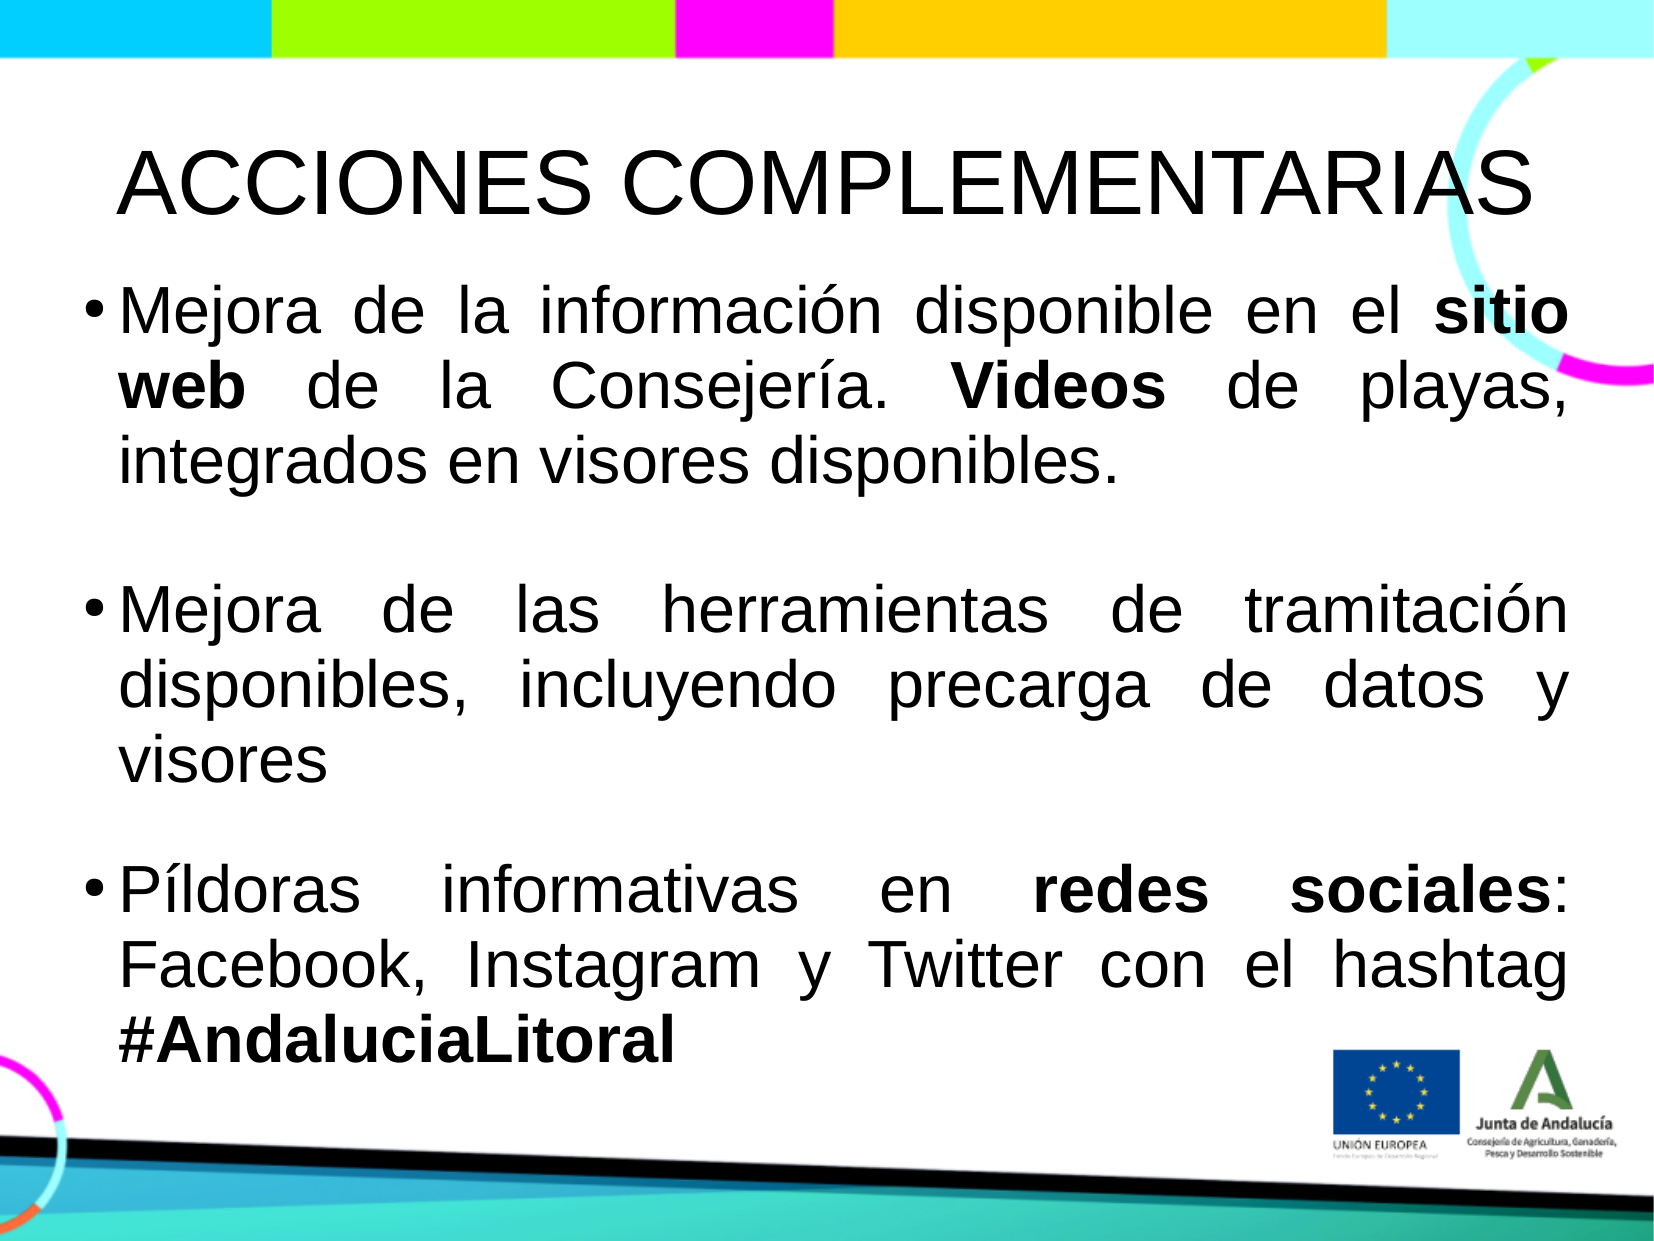

# ACCIONES COMPLEMENTARIAS
Mejora de la información disponible en el sitio web de la Consejería. Videos de playas, integrados en visores disponibles.
Mejora de las herramientas de tramitación disponibles, incluyendo precarga de datos y visores
Píldoras informativas en redes sociales: Facebook, Instagram y Twitter con el hashtag #AndaluciaLitoral